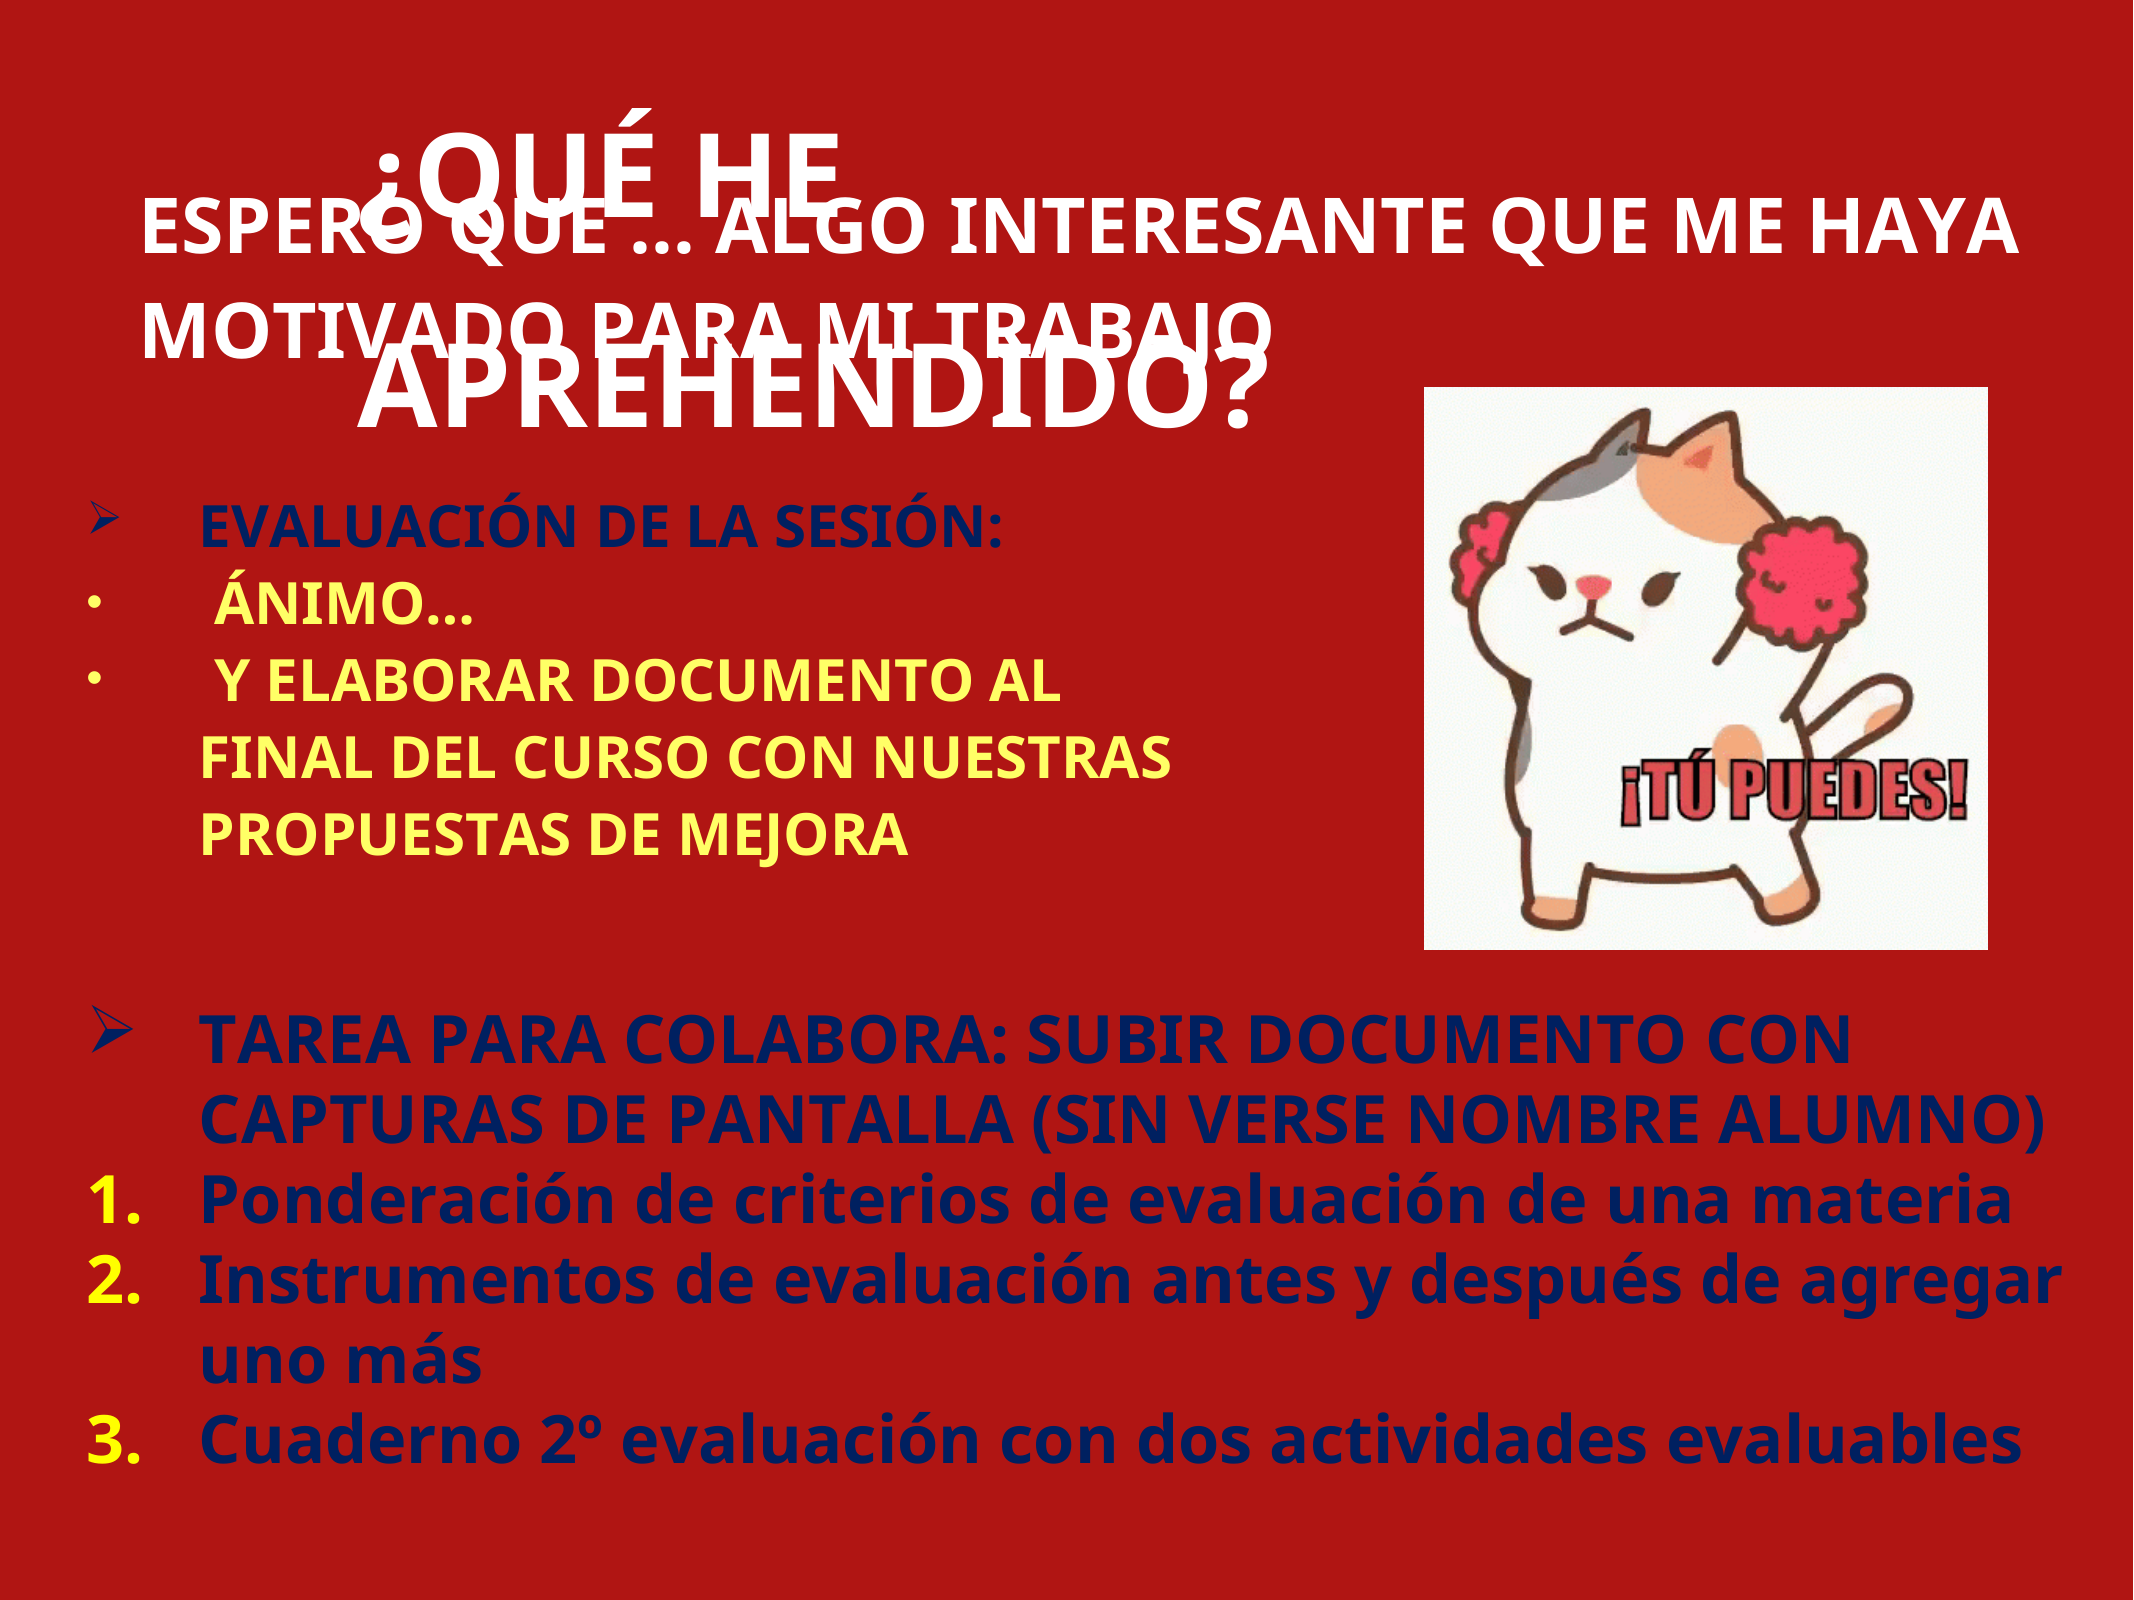

# ¿QUÉ HE APREHENDIDO?
ESPERO QUE … ALGO INTERESANTE QUE ME HAYA MOTIVADO PARA MI TRABAJO
EVALUACIÓN DE LA SESIÓN:
 ÁNIMO…
 Y ELABORAR DOCUMENTO AL FINAL DEL CURSO CON NUESTRAS PROPUESTAS DE MEJORA
TAREA PARA COLABORA: SUBIR DOCUMENTO CON CAPTURAS DE PANTALLA (SIN VERSE NOMBRE ALUMNO)
Ponderación de criterios de evaluación de una materia
Instrumentos de evaluación antes y después de agregar uno más
Cuaderno 2º evaluación con dos actividades evaluables